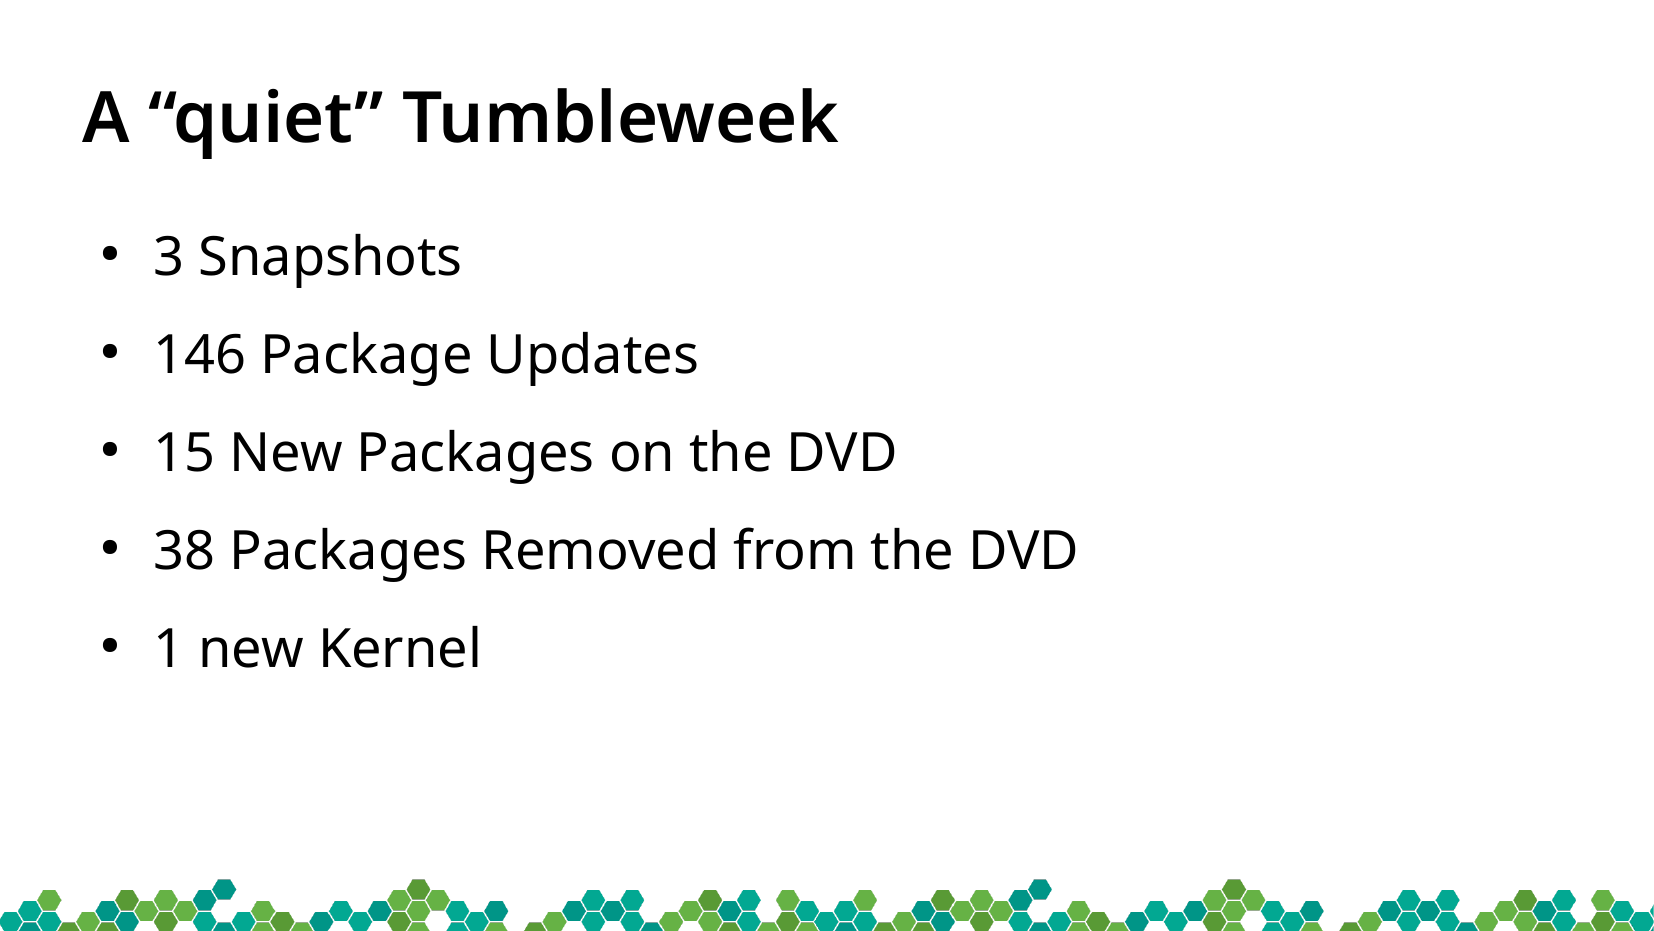

# A “quiet” Tumbleweek
3 Snapshots
146 Package Updates
15 New Packages on the DVD
38 Packages Removed from the DVD
1 new Kernel